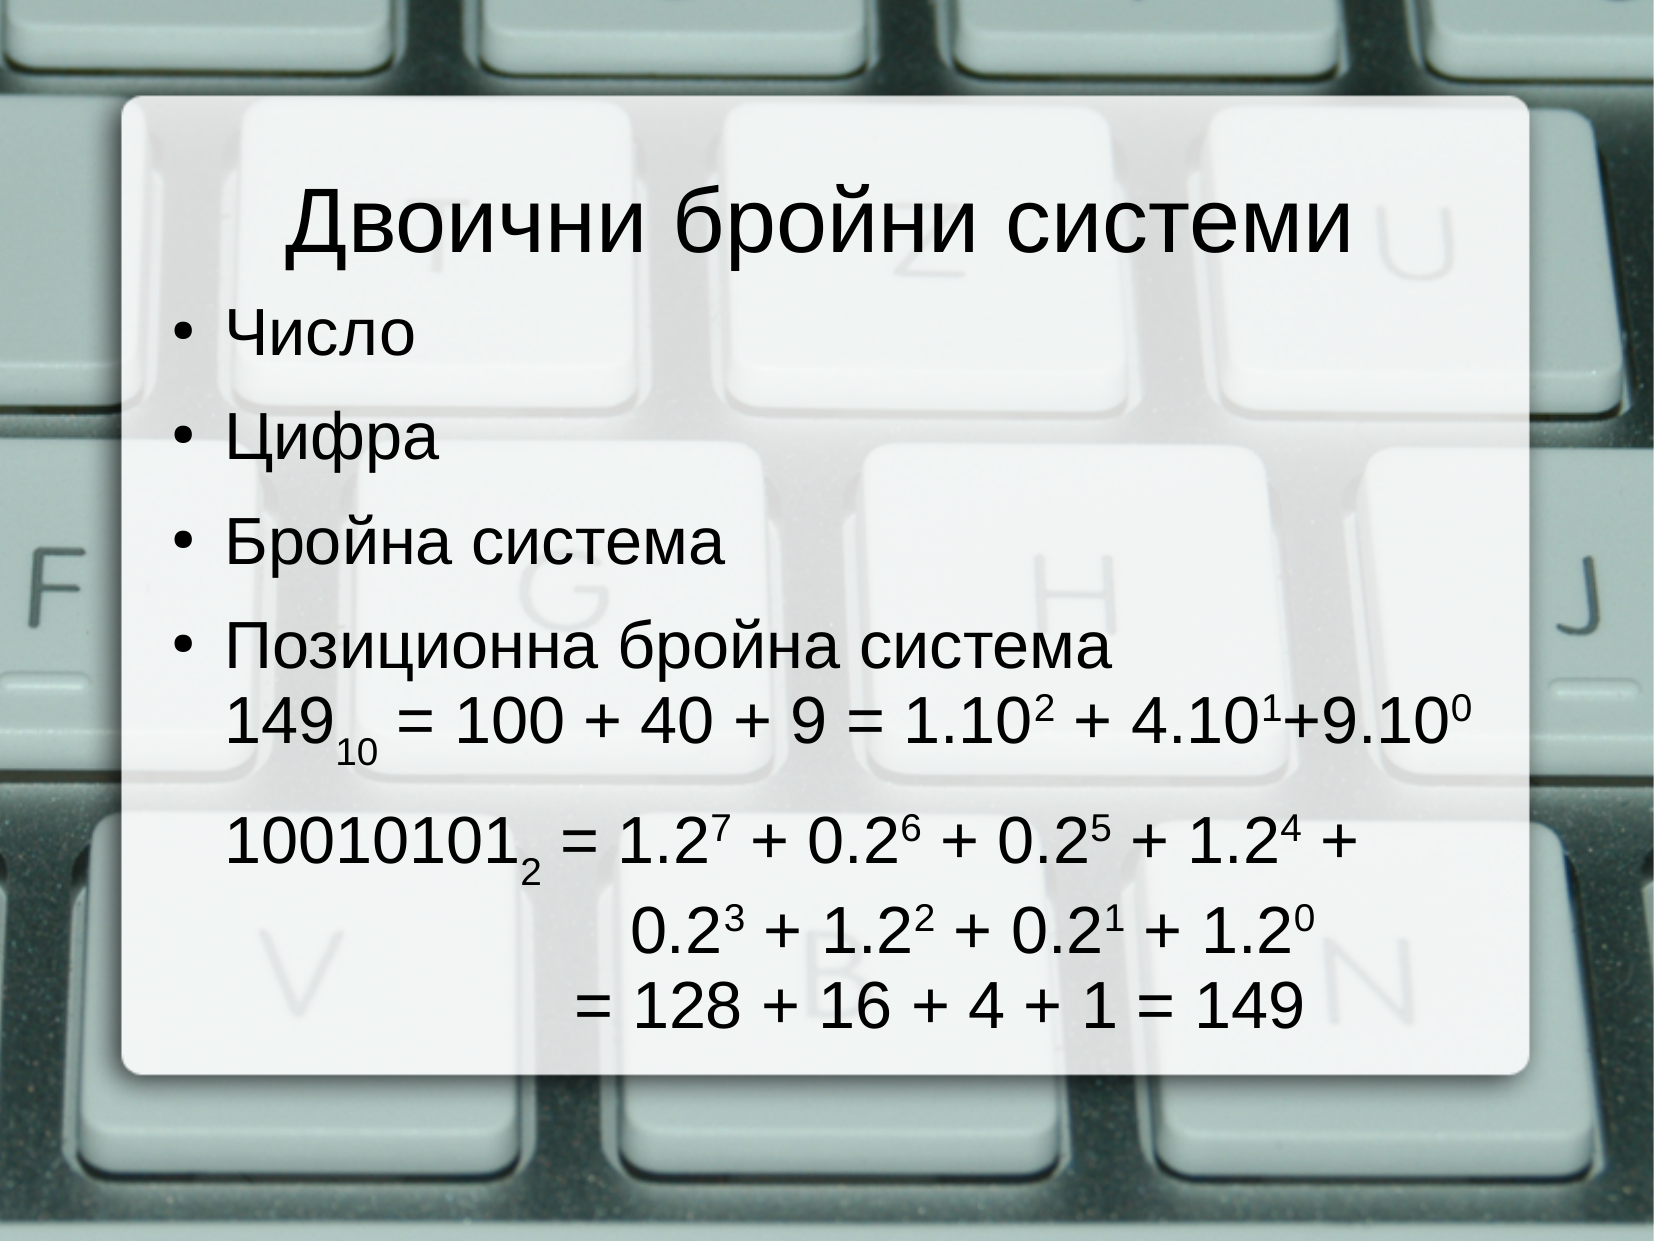

# Двоични бройни системи
Число
Цифра
Бройна система
Позиционна бройна система
14910 = 100 + 40 + 9 = 1.102 + 4.101+9.100
100101012 = 1.27 + 0.26 + 0.25 + 1.24 +
 0.23 + 1.22 + 0.21 + 1.20
 = 128 + 16 + 4 + 1 = 149